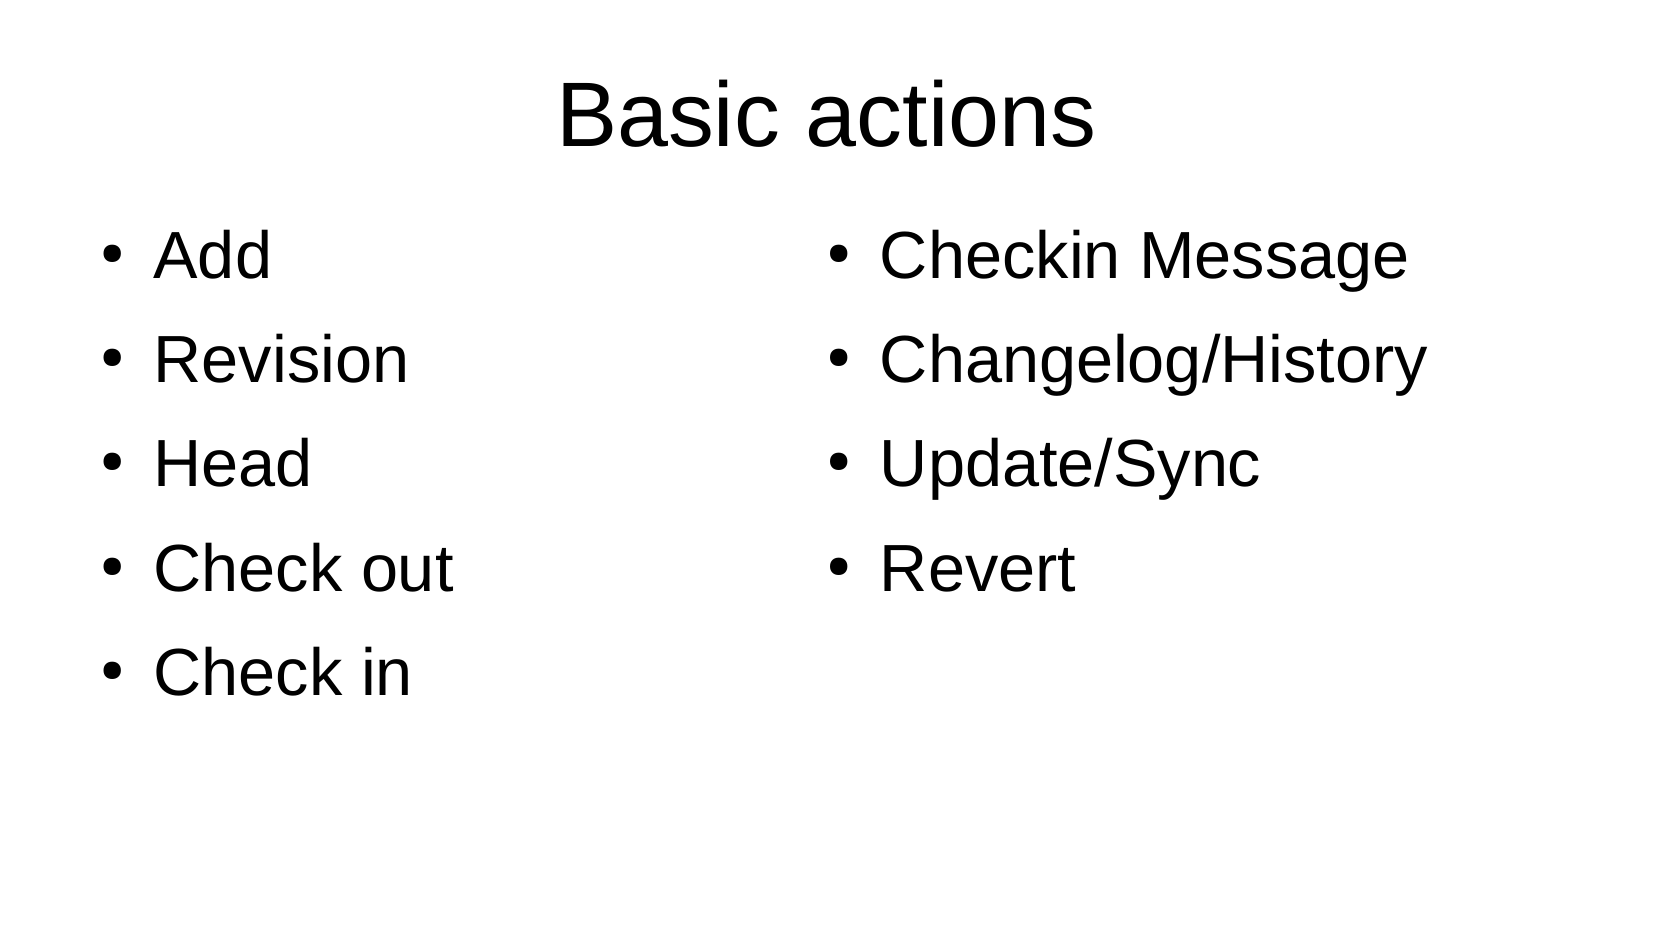

# Basic actions
Add
Revision
Head
Check out
Check in
Checkin Message
Changelog/History
Update/Sync
Revert